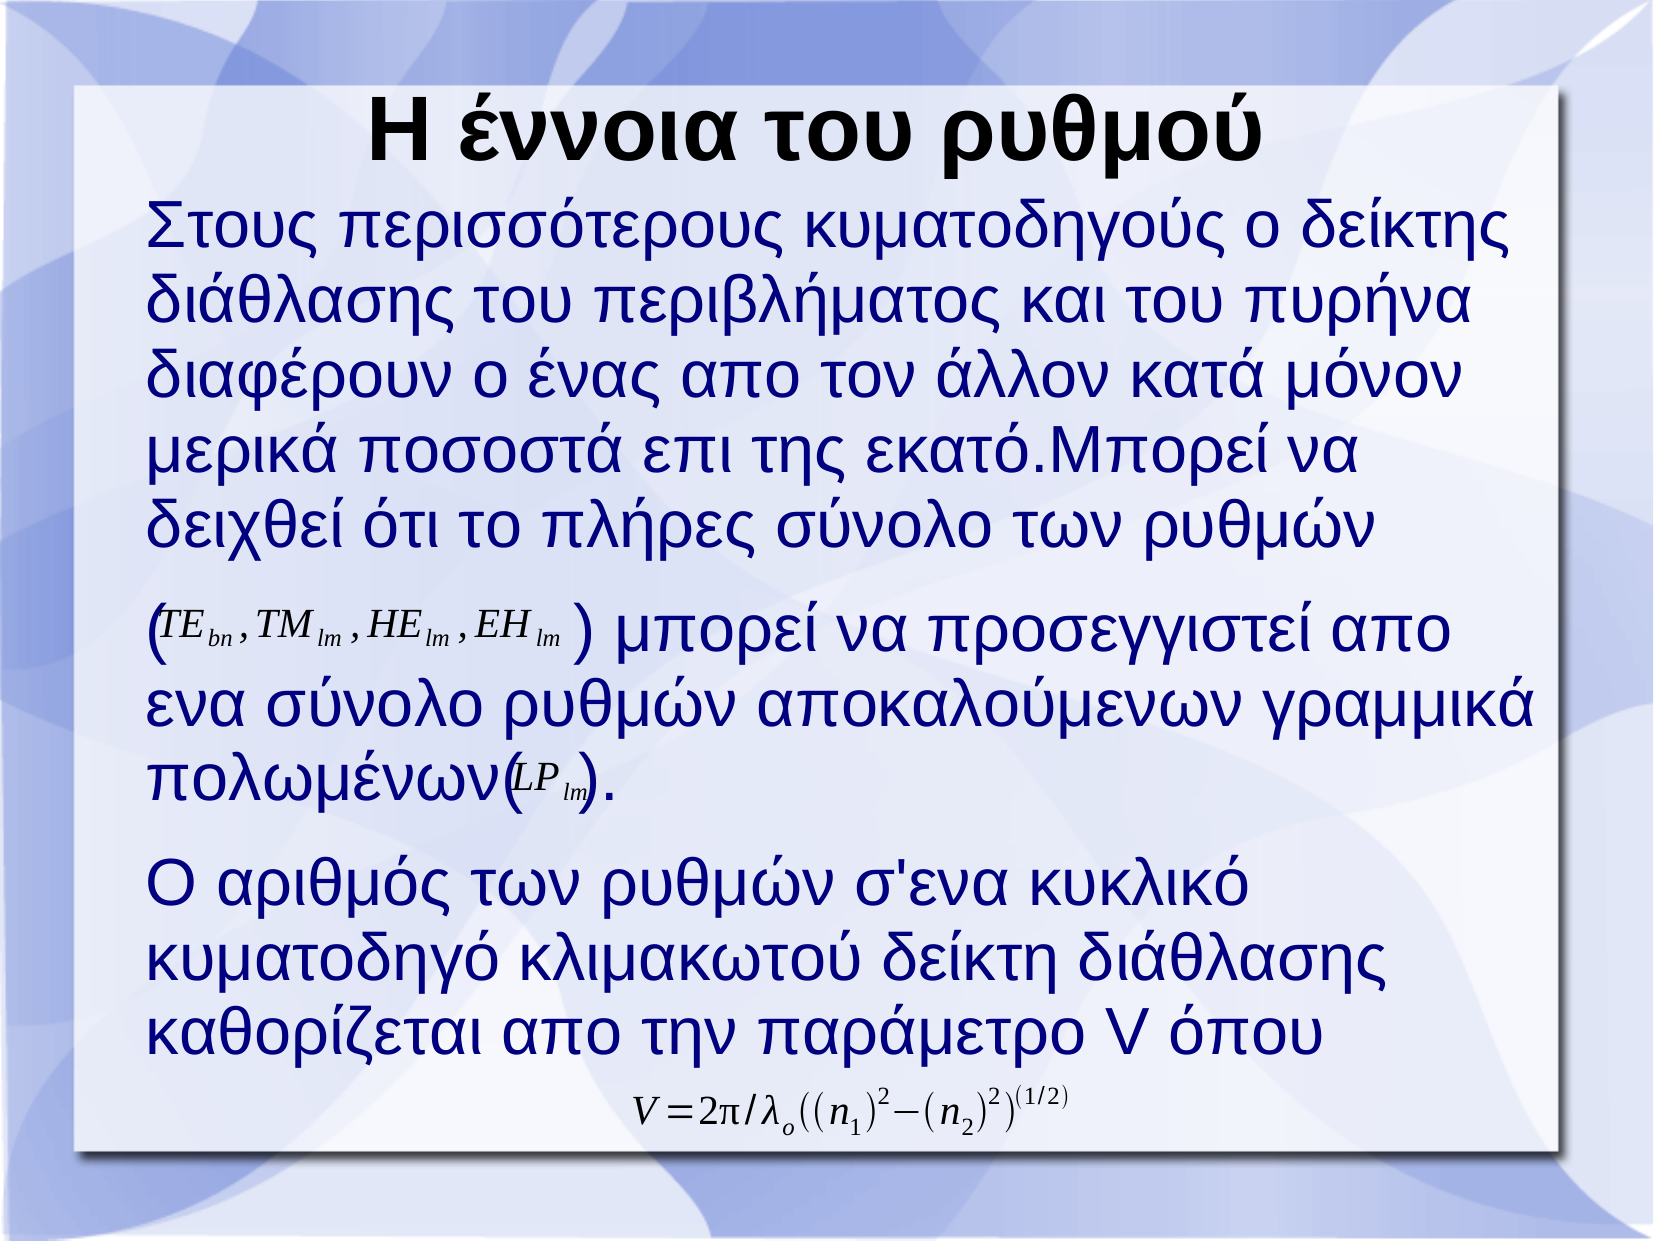

# Η έννοια του ρυθμού
Στους περισσότερους κυματοδηγούς ο δείκτης διάθλασης του περιβλήματος και του πυρήνα διαφέρουν ο ένας απο τον άλλον κατά μόνον μερικά ποσοστά επι της εκατό.Μπορεί να δειχθεί ότι το πλήρες σύνολο των ρυθμών
( ) μπορεί να προσεγγιστεί απο ενα σύνολο ρυθμών αποκαλούμενων γραμμικά πολωμένων( ).
Ο αριθμός των ρυθμών σ'ενα κυκλικό κυματοδηγό κλιμακωτού δείκτη διάθλασης καθορίζεται απο την παράμετρο V όπου